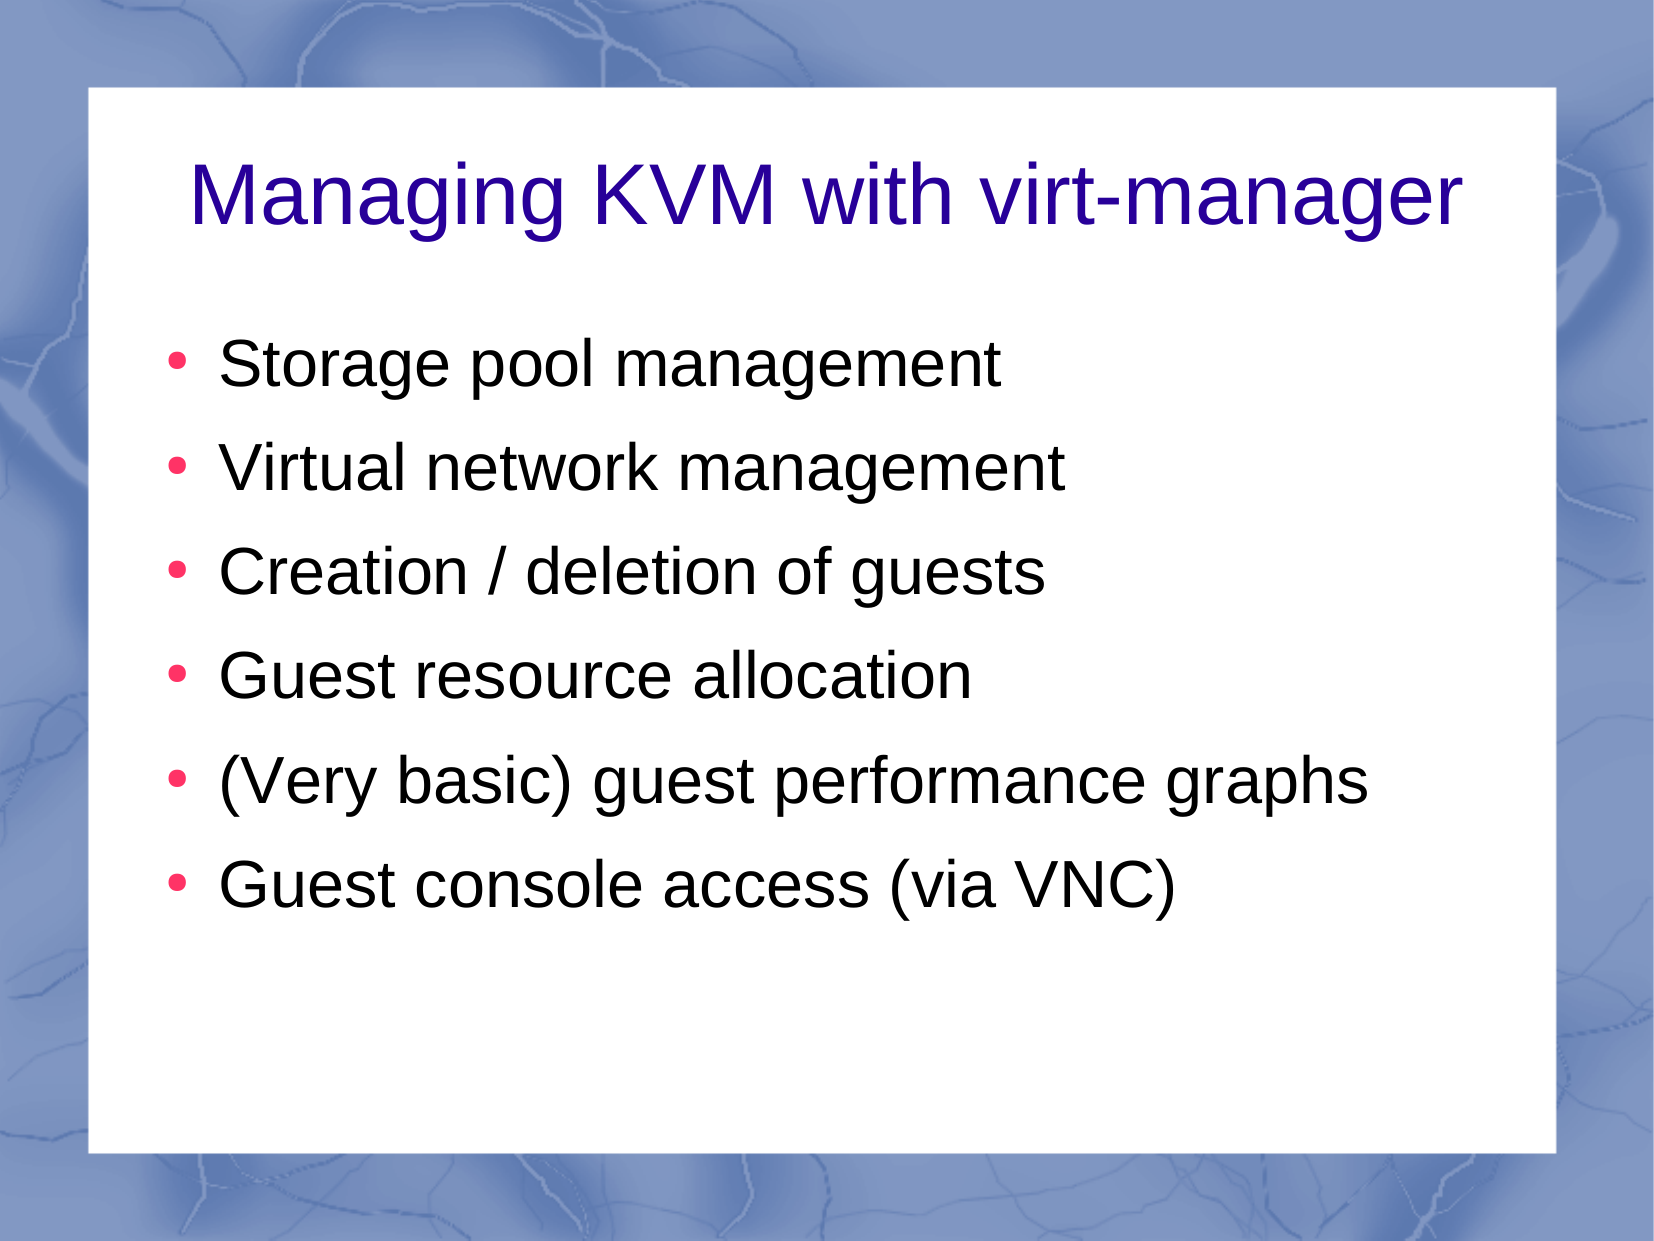

# Managing KVM with virt-manager
Storage pool management
Virtual network management
Creation / deletion of guests
Guest resource allocation
(Very basic) guest performance graphs
Guest console access (via VNC)